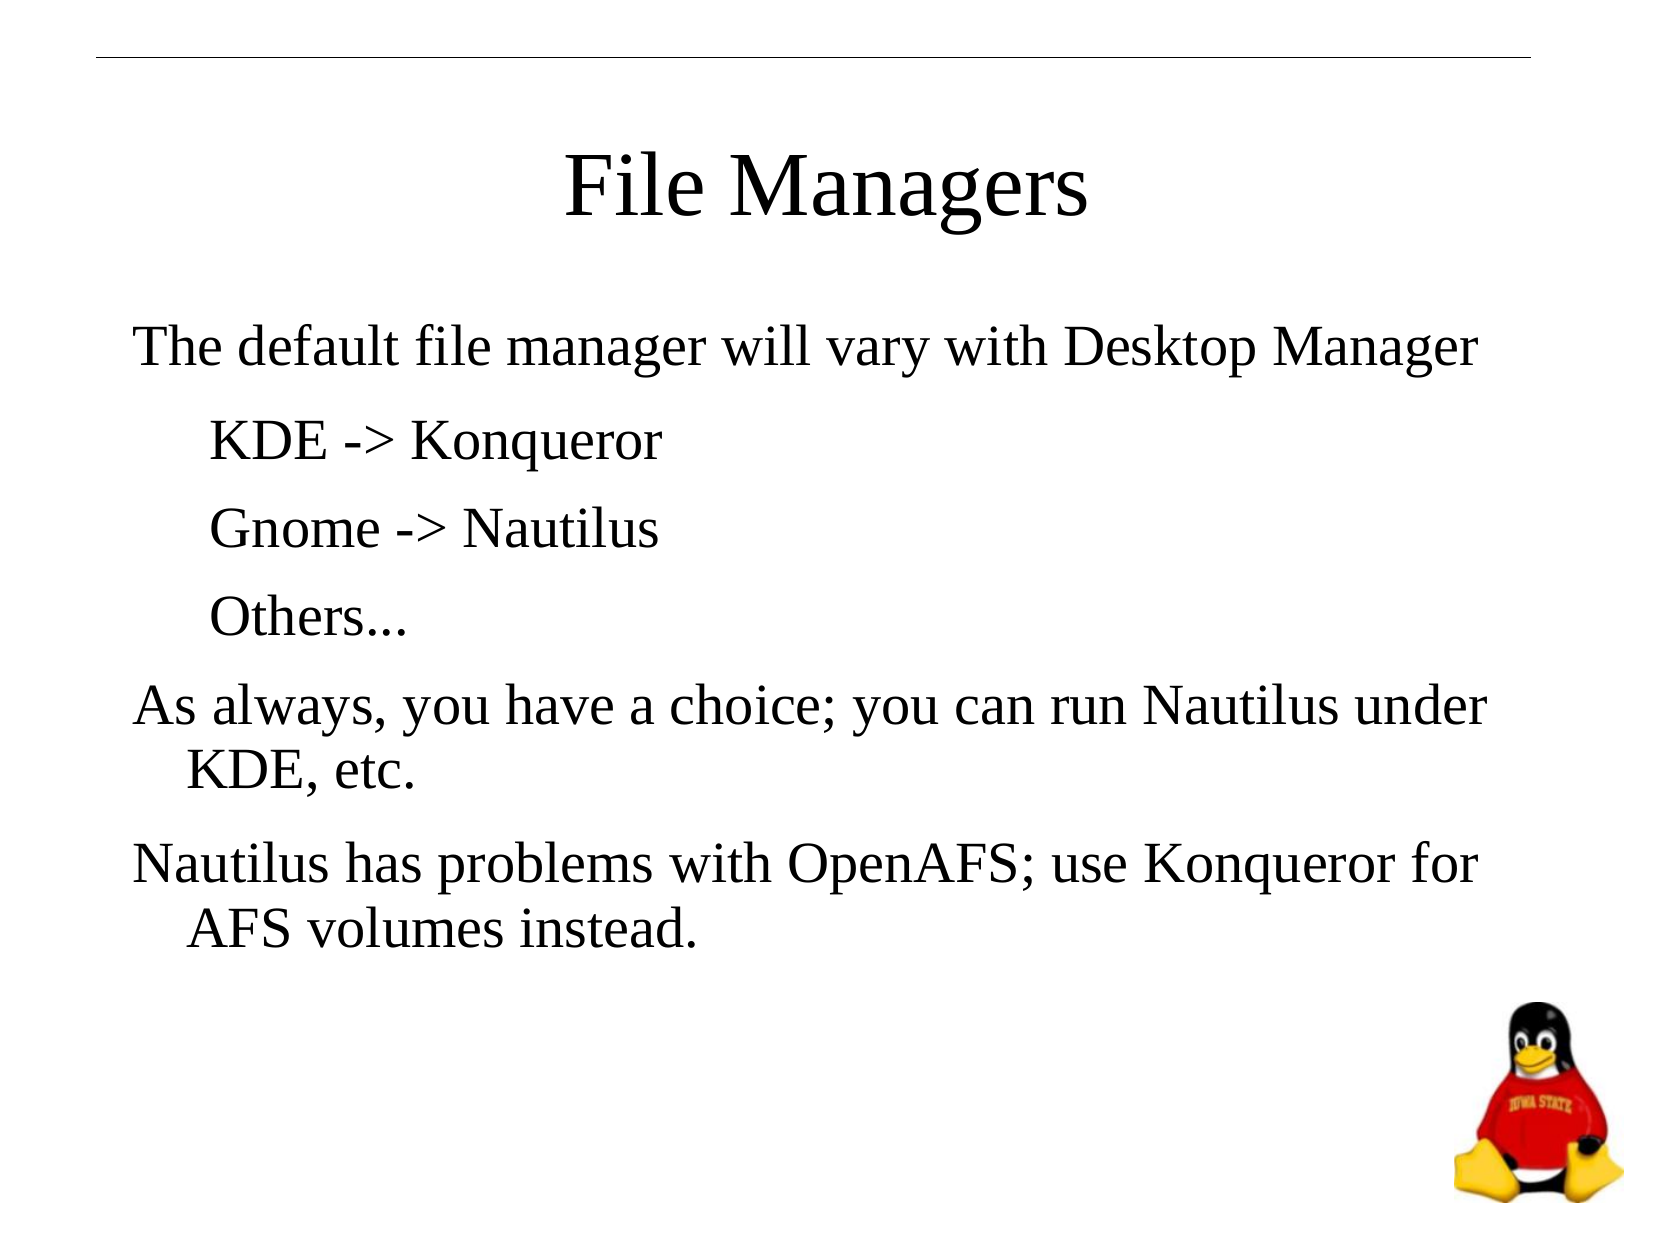

# File Managers
The default file manager will vary with Desktop Manager
KDE -> Konqueror
Gnome -> Nautilus
Others...
As always, you have a choice; you can run Nautilus under KDE, etc.
Nautilus has problems with OpenAFS; use Konqueror for AFS volumes instead.